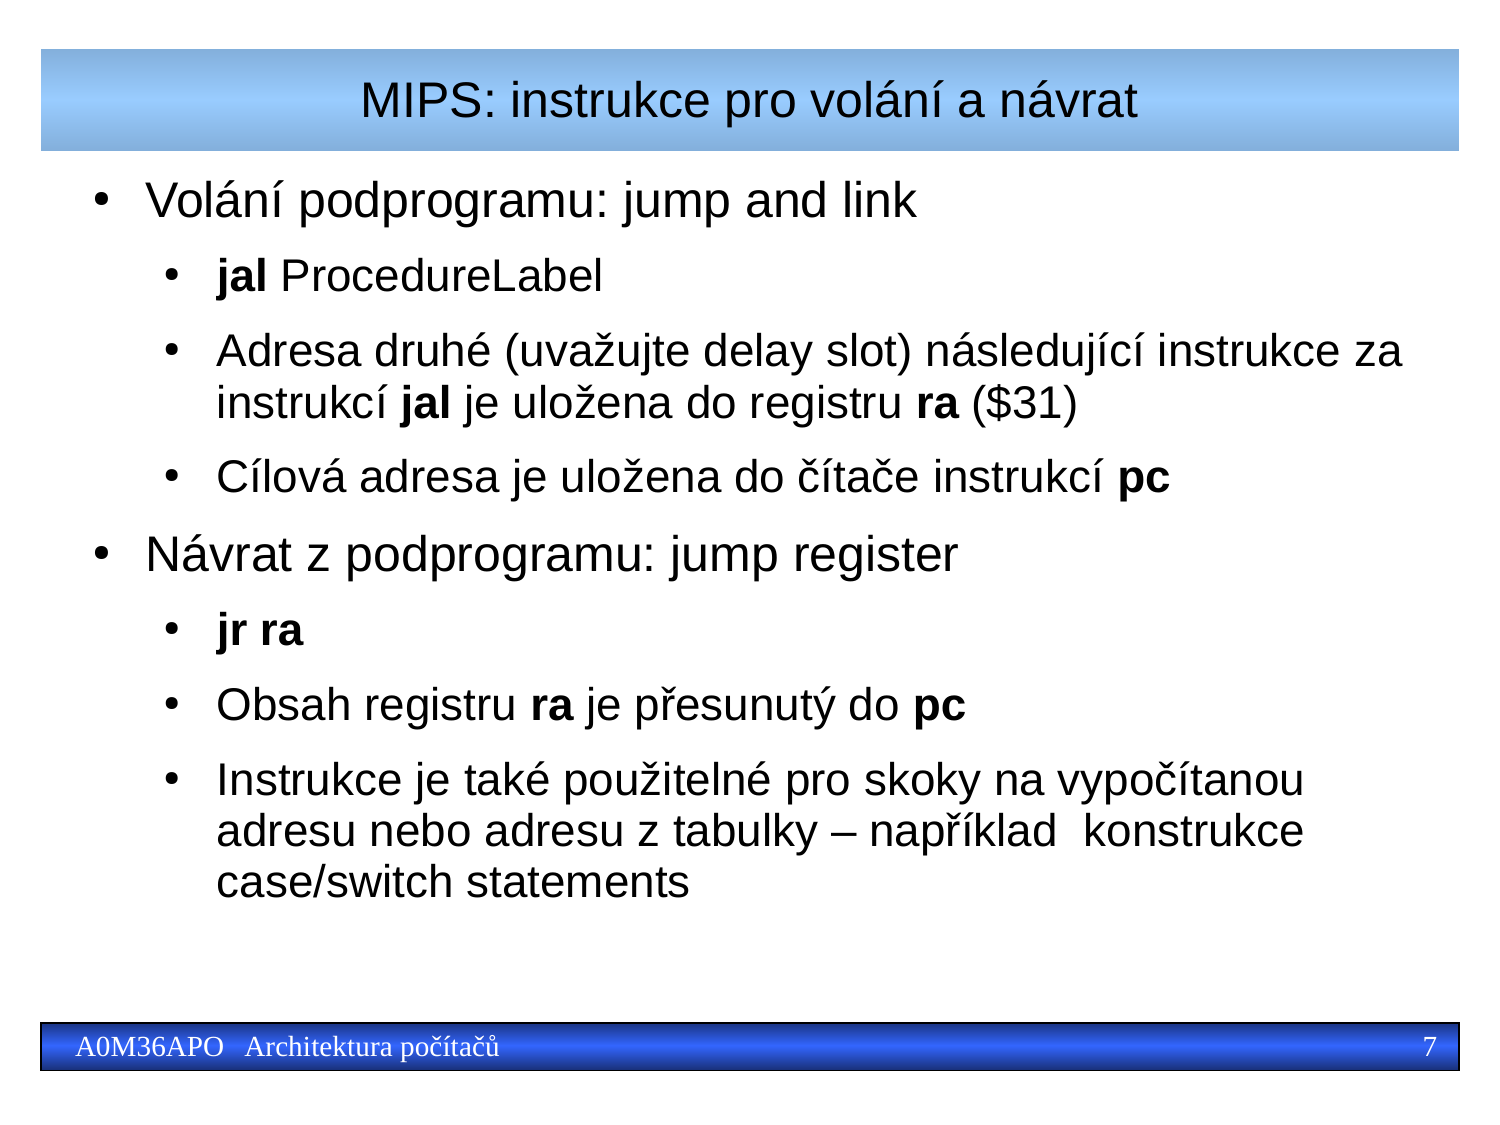

# MIPS: instrukce pro volání a návrat
Volání podprogramu: jump and link
jal ProcedureLabel
Adresa druhé (uvažujte delay slot) následující instrukce za instrukcí jal je uložena do registru ra ($31)
Cílová adresa je uložena do čítače instrukcí pc
Návrat z podprogramu: jump register
jr ra
Obsah registru ra je přesunutý do pc
Instrukce je také použitelné pro skoky na vypočítanou adresu nebo adresu z tabulky – například konstrukce case/switch statements
A0M36APO Architektura počítačů
7